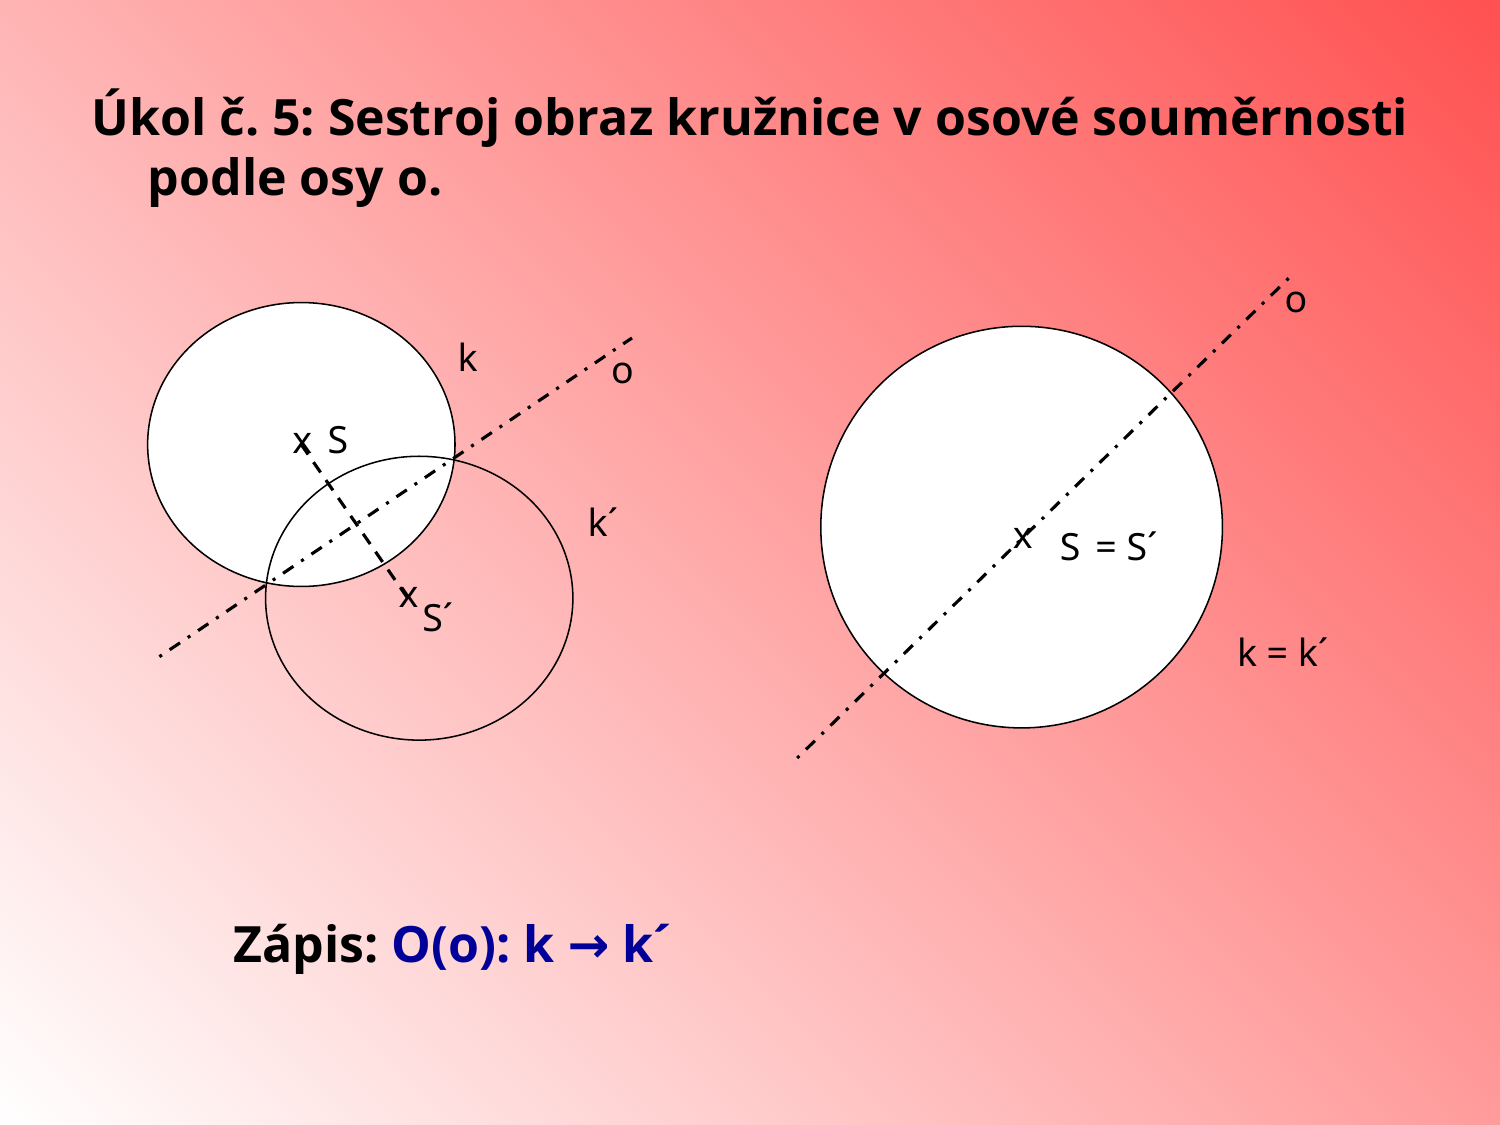

# Úkol č. 5: Sestroj obraz kružnice v osové souměrnosti podle osy o.
o
k
o
x
S
k´
x
S
= S´
x
S´
k = k´
Zápis: O(o): k → k´